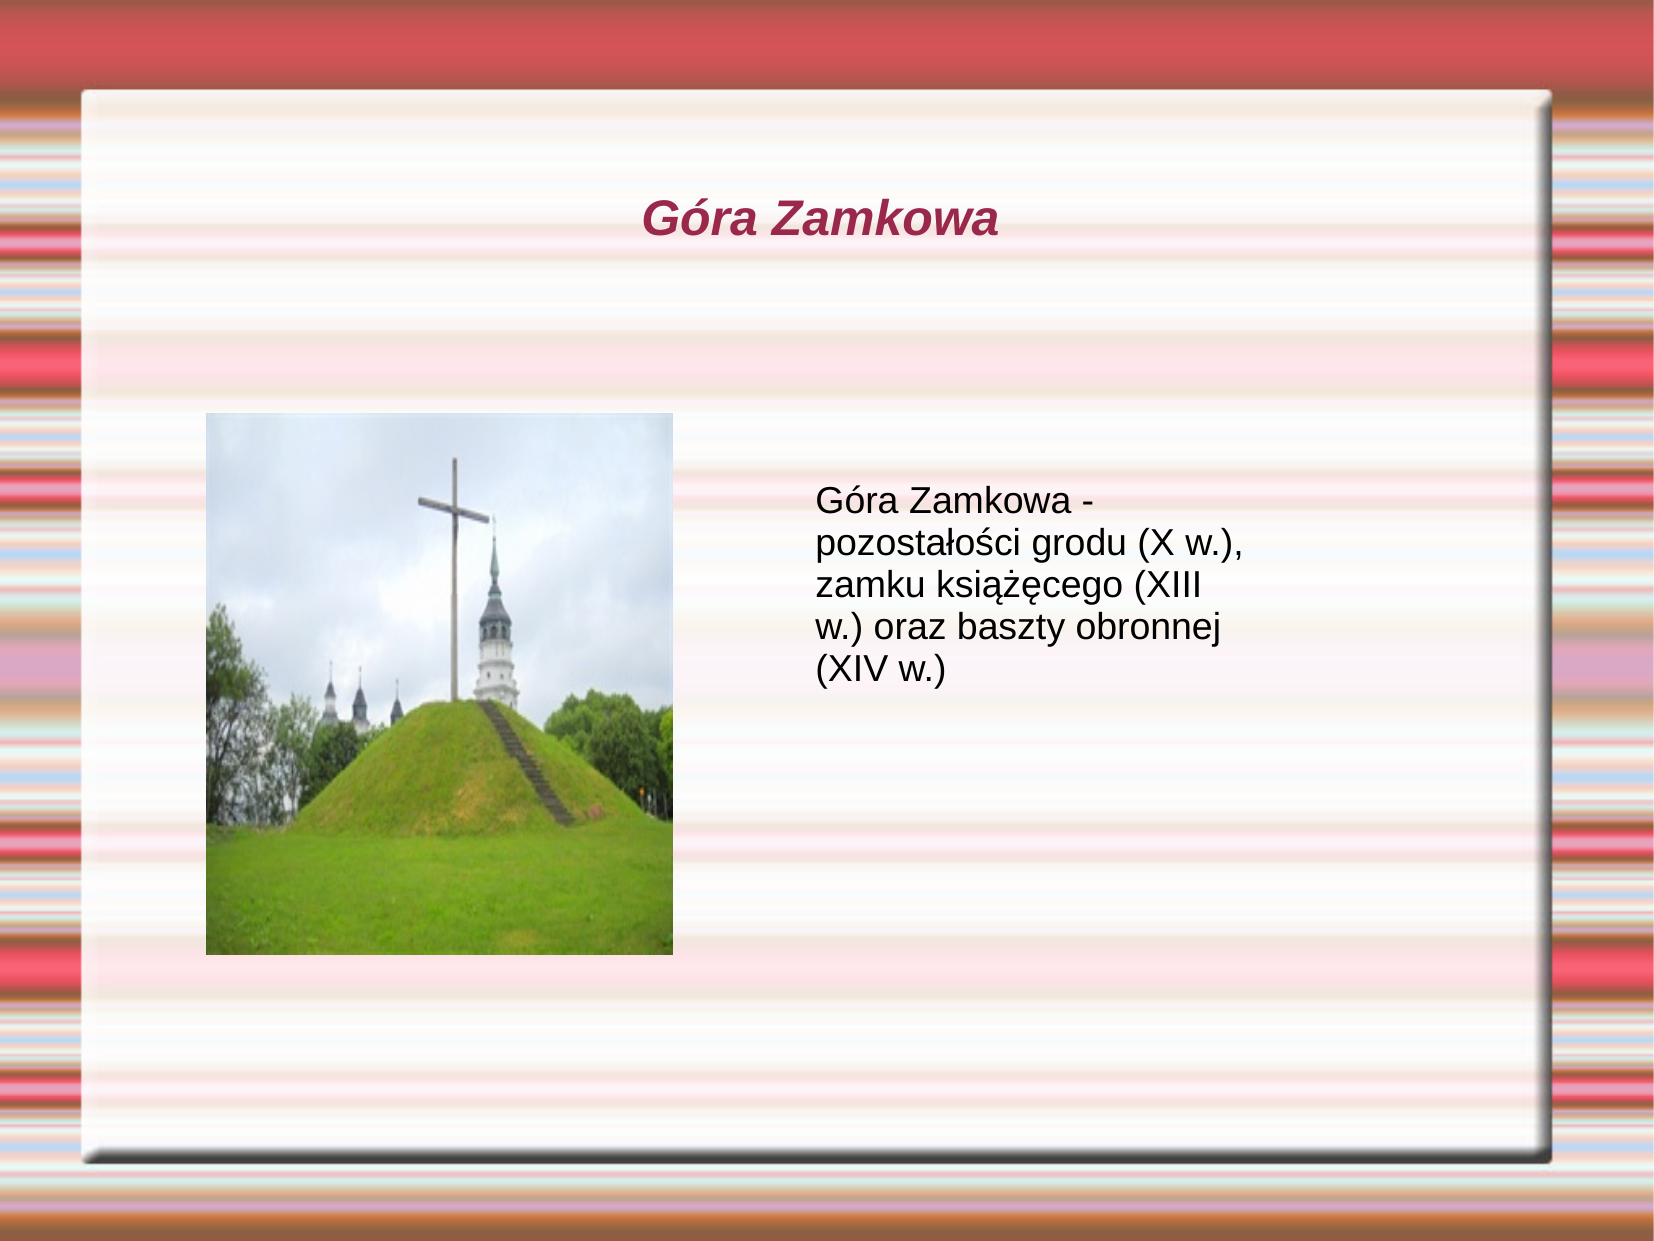

# Góra Zamkowa
Góra Zamkowa - pozostałości grodu (X w.), zamku książęcego (XIII w.) oraz baszty obronnej (XIV w.)